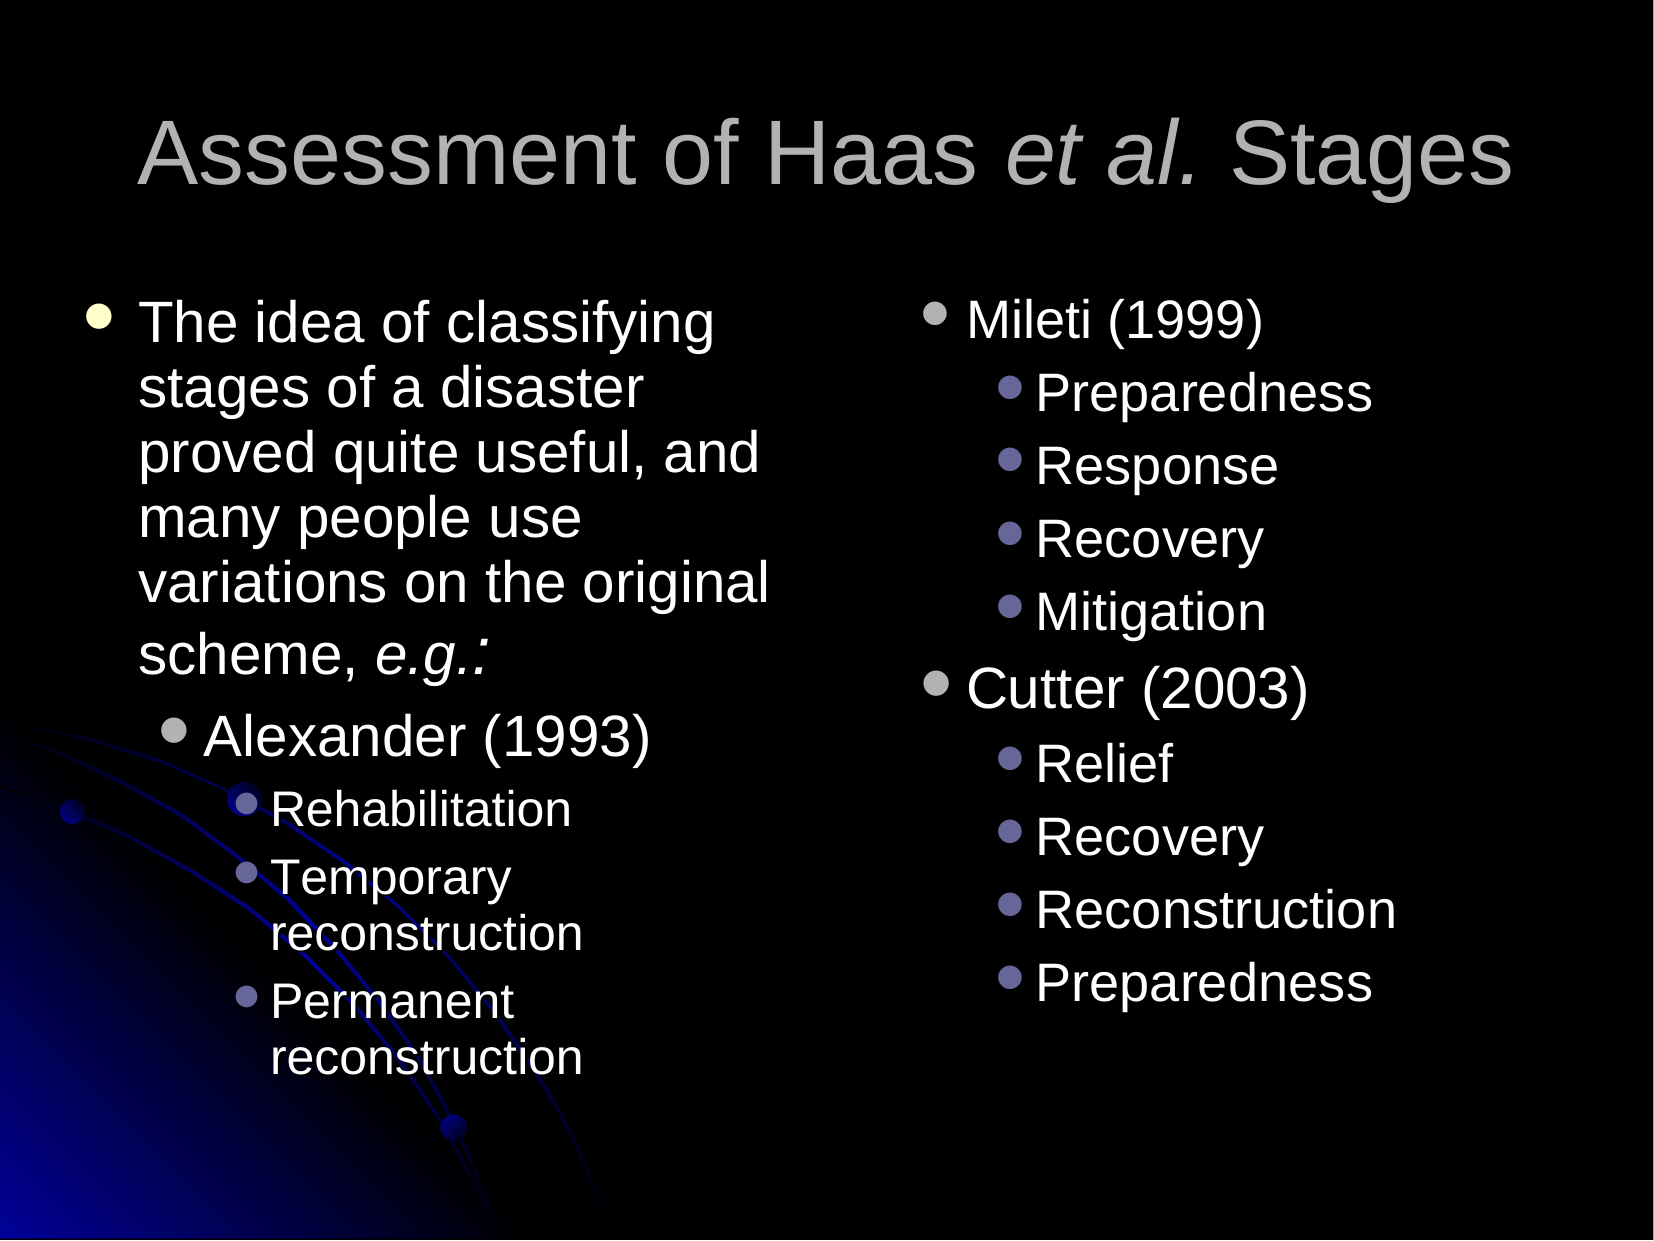

# Assessment of Haas et al. Stages
The idea of classifying stages of a disaster proved quite useful, and many people use variations on the original scheme, e.g.:
Alexander (1993)
Rehabilitation
Temporary reconstruction
Permanent reconstruction
Mileti (1999)
Preparedness
Response
Recovery
Mitigation
Cutter (2003)
Relief
Recovery
Reconstruction
Preparedness